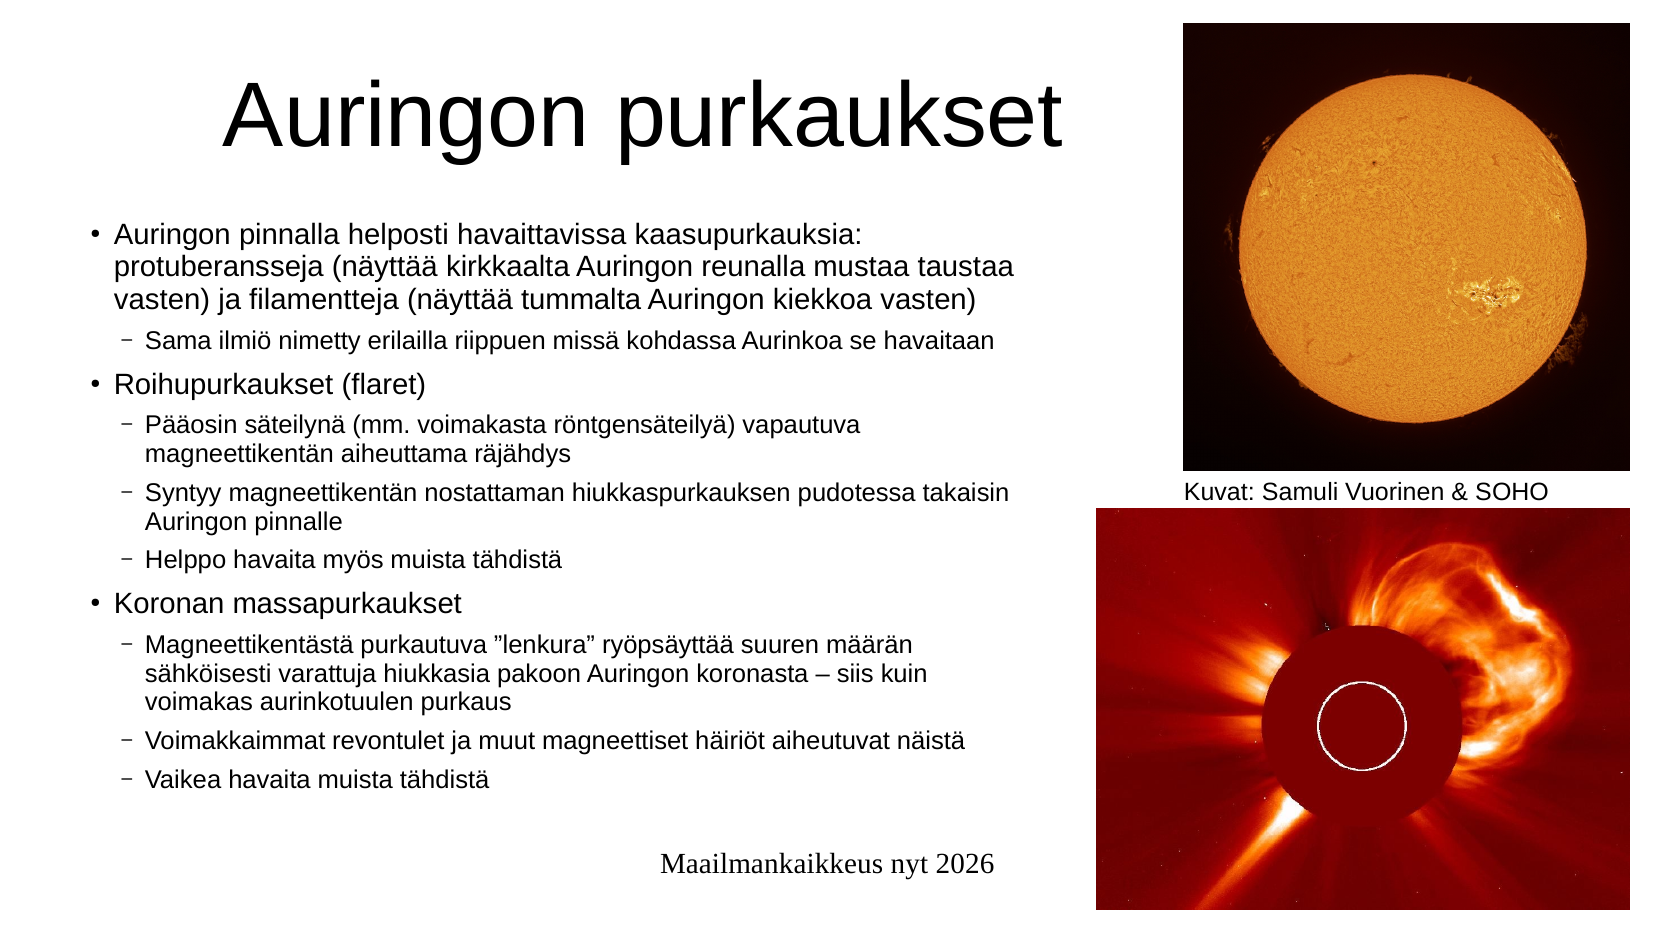

# Auringon purkaukset
Auringon pinnalla helposti havaittavissa kaasupurkauksia: protuberansseja (näyttää kirkkaalta Auringon reunalla mustaa taustaa vasten) ja filamentteja (näyttää tummalta Auringon kiekkoa vasten)
Sama ilmiö nimetty erilailla riippuen missä kohdassa Aurinkoa se havaitaan
Roihupurkaukset (flaret)
Pääosin säteilynä (mm. voimakasta röntgensäteilyä) vapautuva magneettikentän aiheuttama räjähdys
Syntyy magneettikentän nostattaman hiukkaspurkauksen pudotessa takaisin Auringon pinnalle
Helppo havaita myös muista tähdistä
Koronan massapurkaukset
Magneettikentästä purkautuva ”lenkura” ryöpsäyttää suuren määrän sähköisesti varattuja hiukkasia pakoon Auringon koronasta – siis kuin voimakas aurinkotuulen purkaus
Voimakkaimmat revontulet ja muut magneettiset häiriöt aiheutuvat näistä
Vaikea havaita muista tähdistä
Kuvat: Samuli Vuorinen & SOHO